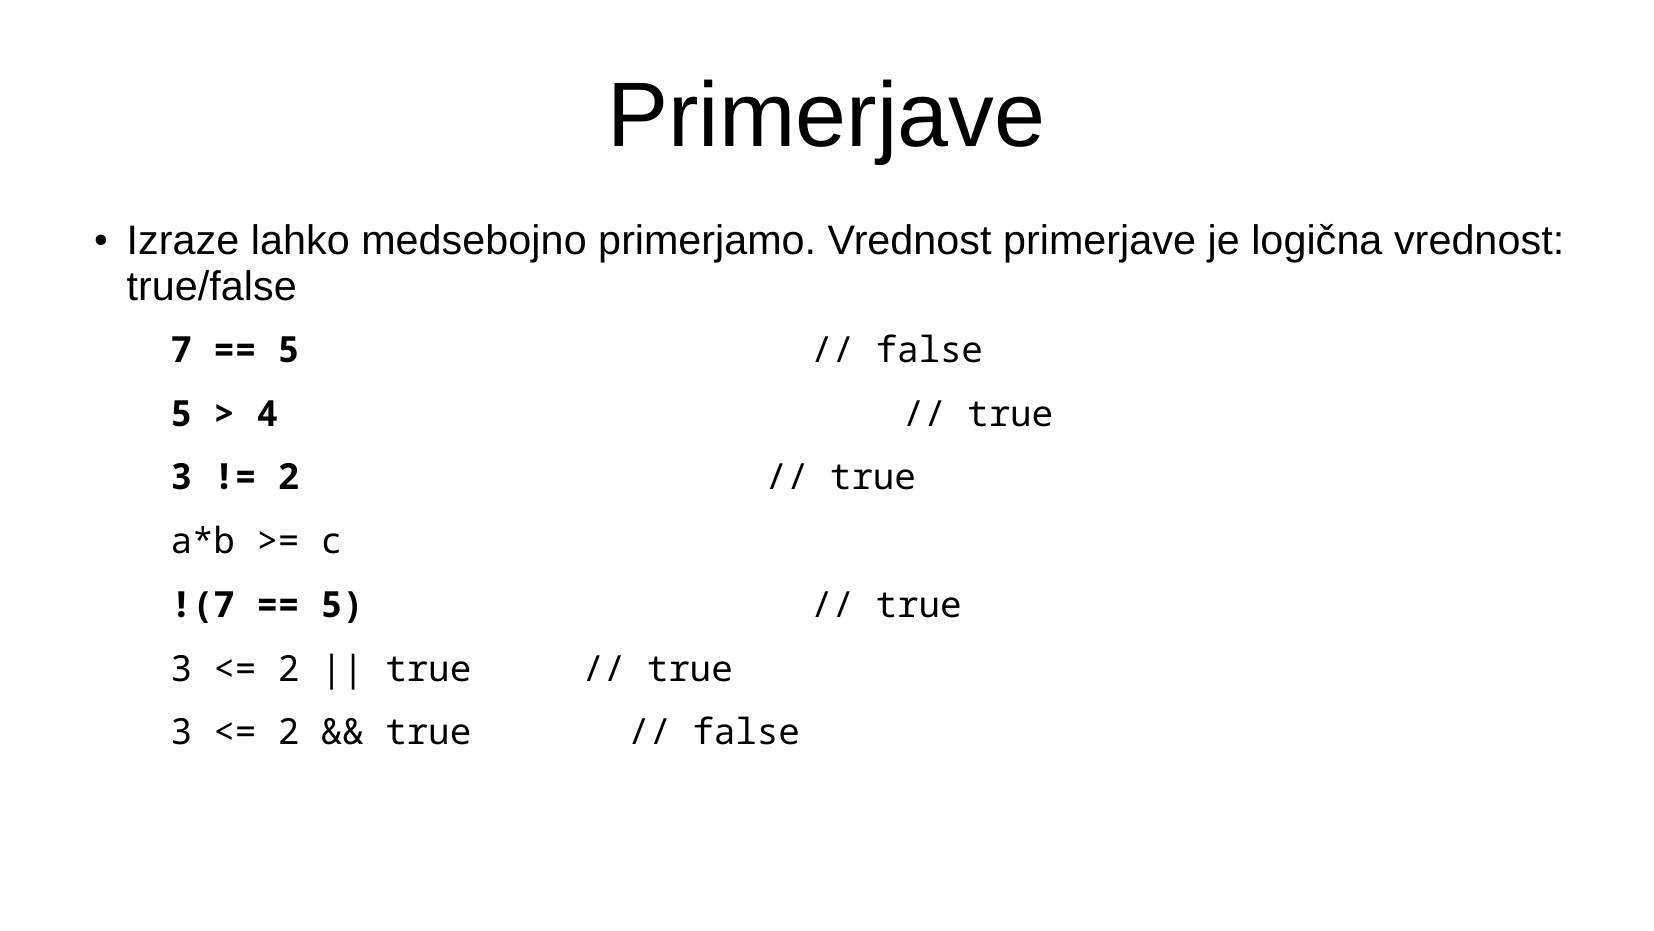

# Primerjave
Izraze lahko medsebojno primerjamo. Vrednost primerjave je logična vrednost: true/false
7 == 5						 			 	// false
5 > 4									 	 		 	// true
3 != 2					 			 	// true
a*b >= c
!(7 == 5)					 		// true
3 <= 2 || true		 	// true
3 <= 2 && true			 	// false